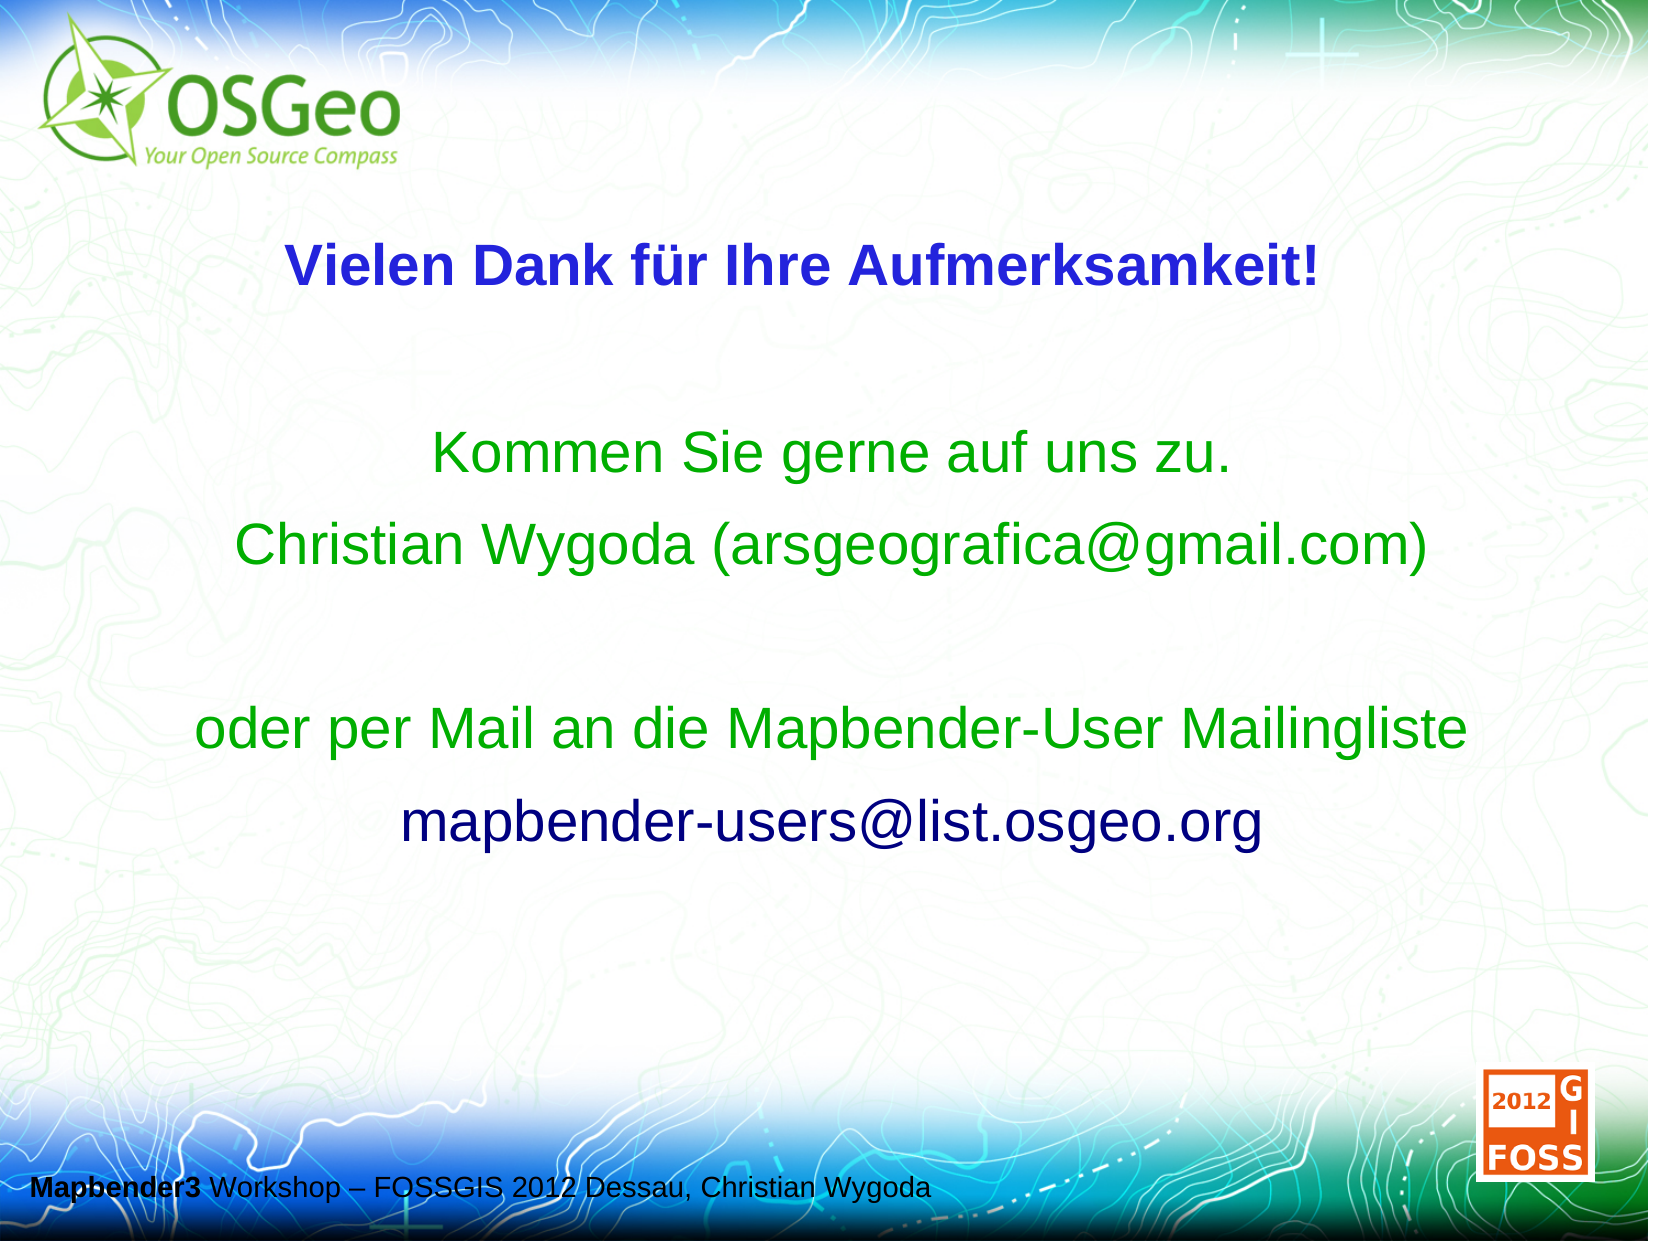

# Vielen Dank für Ihre Aufmerksamkeit!
Kommen Sie gerne auf uns zu.
Christian Wygoda (arsgeografica@gmail.com)
oder per Mail an die Mapbender-User Mailingliste
mapbender-users@list.osgeo.org